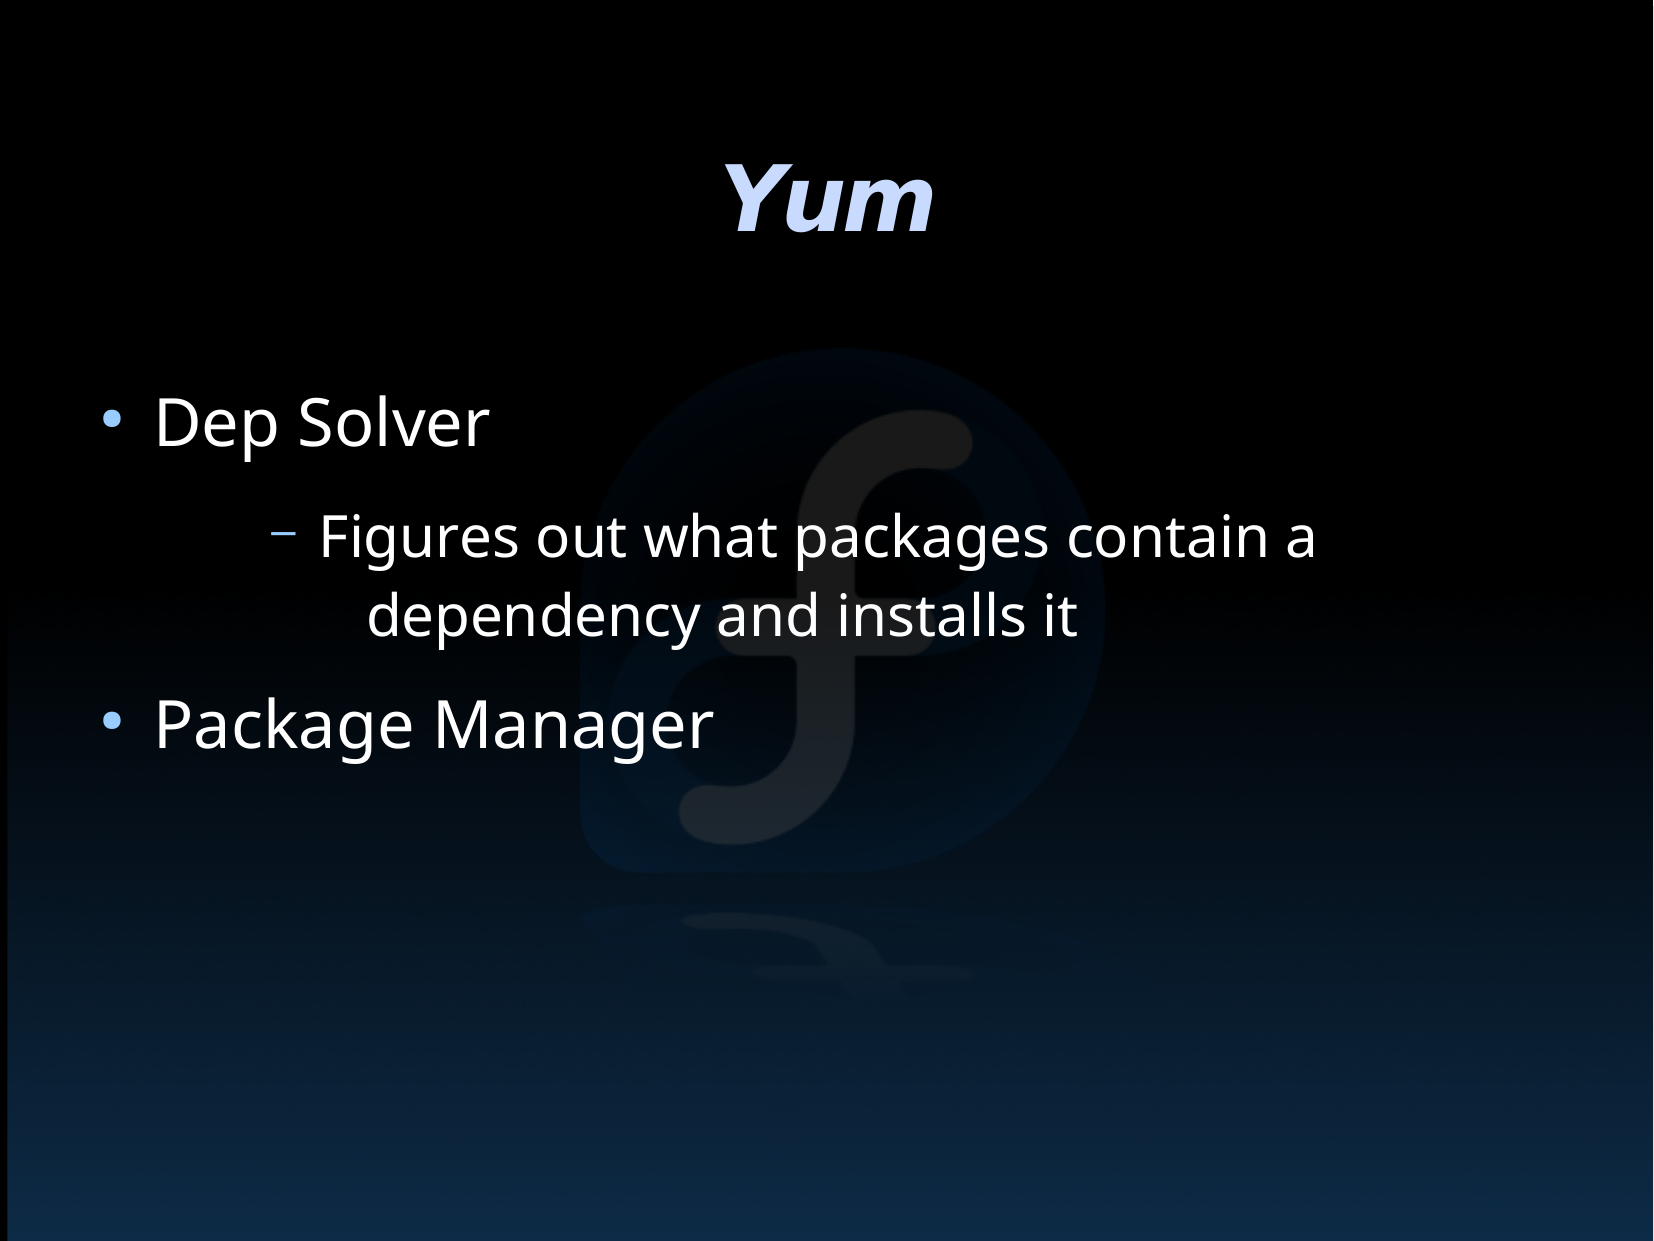

# Yum
Dep Solver
Figures out what packages contain a dependency and installs it
Package Manager